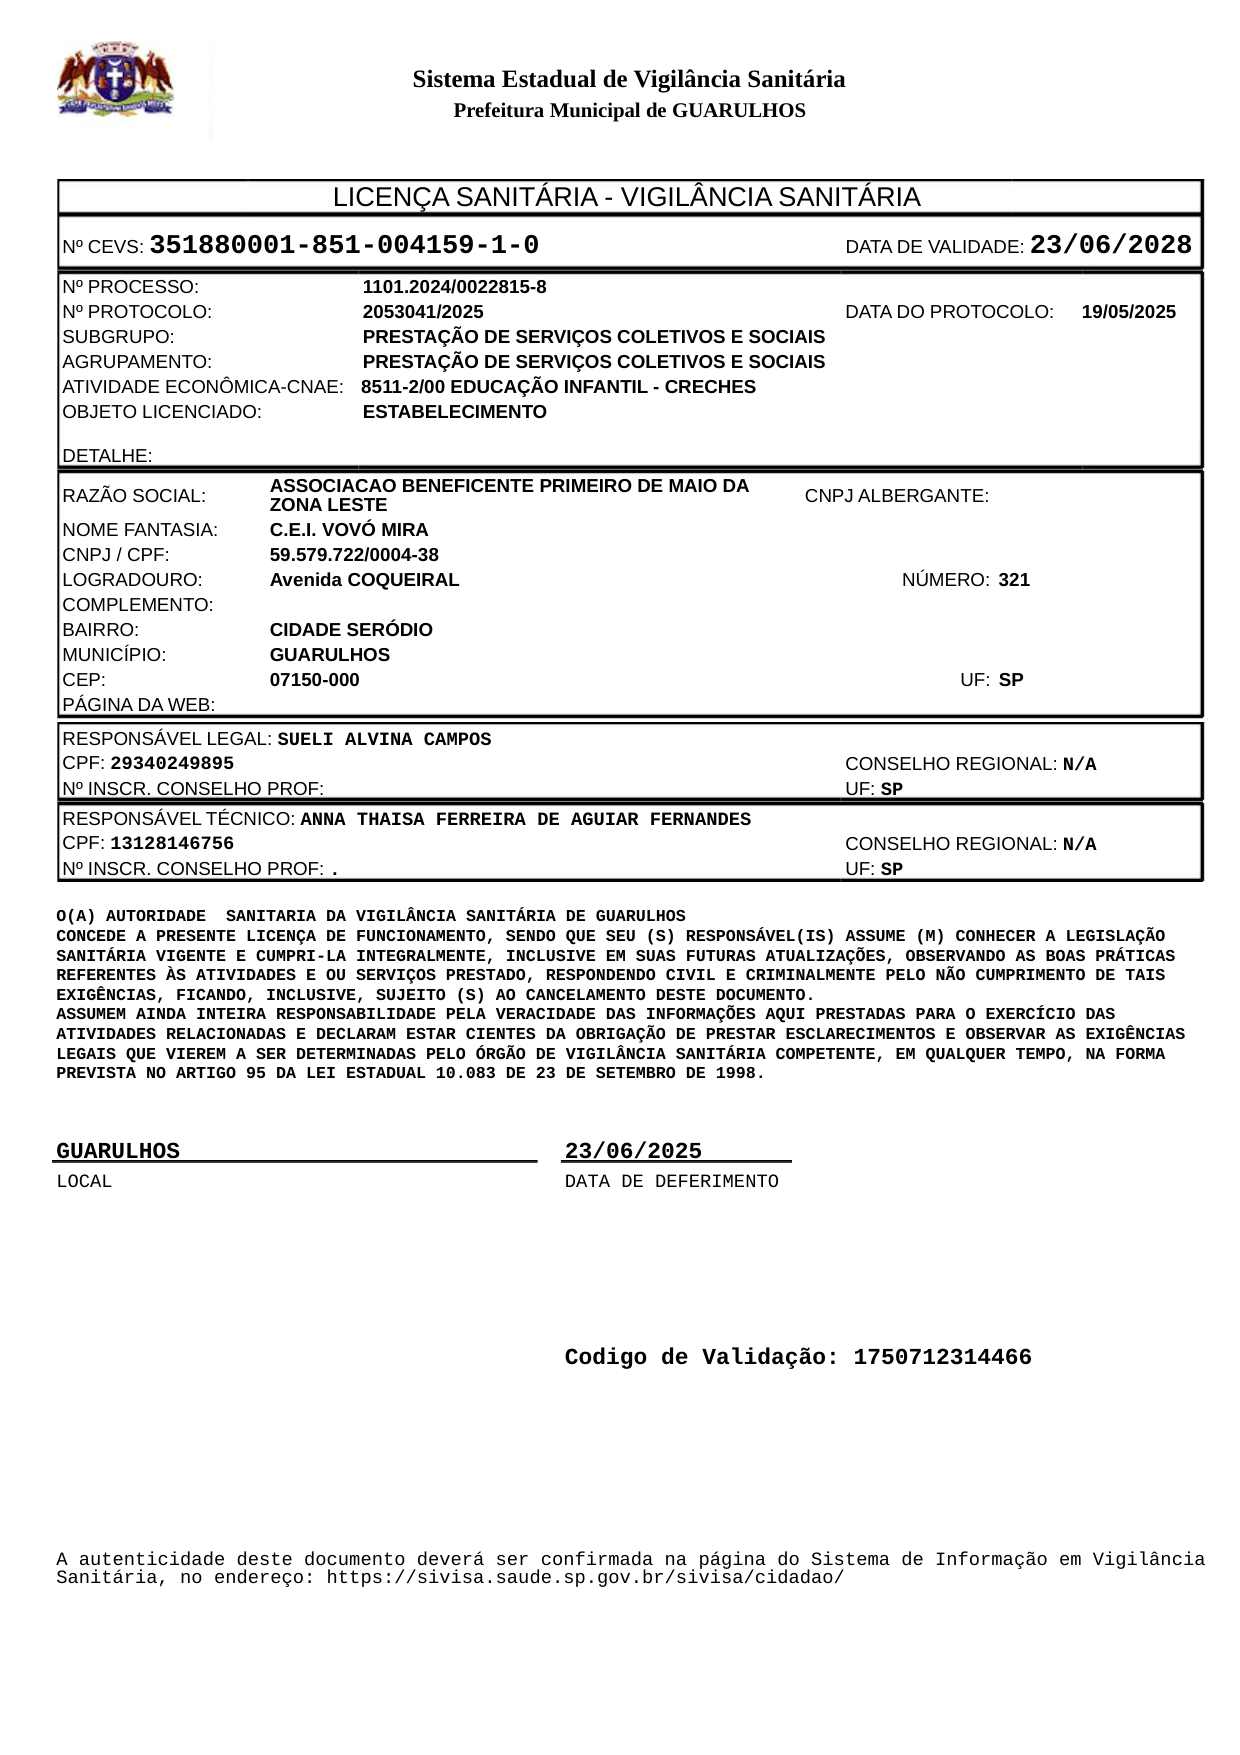

Sistema Estadual de Vigilância Sanitária
Prefeitura Municipal de GUARULHOS
LICENÇA SANITÁRIA - VIGILÂNCIA SANITÁRIA
Nº CEVS: 351880001-851-004159-1-0
DATA DE VALIDADE: 23/06/2028
Nº PROCESSO:
Nº PROTOCOLO:
SUBGRUPO:
1101.2024/0022815-8
2053041/2025
PRESTAÇÃO DE SERVIÇOS COLETIVOS E SOCIAIS
PRESTAÇÃO DE SERVIÇOS COLETIVOS E SOCIAIS
DATA DO PROTOCOLO: 19/05/2025
AGRUPAMENTO:
ATIVIDADE ECONÔMICA-CNAE: 8511-2/00 EDUCAÇÃO INFANTIL - CRECHES
OBJETO LICENCIADO:
ESTABELECIMENTO
DETALHE:
ASSOCIACAO BENEFICENTE PRIMEIRO DE MAIO DA
ZONA LESTE
RAZÃO SOCIAL:
CNPJ ALBERGANTE:
NOME FANTASIA:
CNPJ / CPF:
LOGRADOURO:
COMPLEMENTO:
BAIRRO:
C.E.I. VOVÓ MIRA
59.579.722/0004-38
Avenida COQUEIRAL
NÚMERO: 321
CIDADE SERÓDIO
GUARULHOS
07150-000
MUNICÍPIO:
CEP:
UF: SP
PÁGINA DA WEB:
RESPONSÁVEL LEGAL: SUELI ALVINA CAMPOS
CPF: 29340249895
CONSELHO REGIONAL: N/A
Nº INSCR. CONSELHO PROF:
UF: SP
RESPONSÁVEL TÉCNICO: ANNA THAISA FERREIRA DE AGUIAR FERNANDES
CPF: 13128146756
CONSELHO REGIONAL: N/A
Nº INSCR. CONSELHO PROF: .
UF: SP
O(A) AUTORIDADE SANITARIA DA VIGILÂNCIA SANITÁRIA DE GUARULHOS
CONCEDE A PRESENTE LICENÇA DE FUNCIONAMENTO, SENDO QUE SEU (S) RESPONSÁVEL(IS) ASSUME (M) CONHECER A LEGISLAÇÃO
SANITÁRIA VIGENTE E CUMPRI-LA INTEGRALMENTE, INCLUSIVE EM SUAS FUTURAS ATUALIZAÇÕES, OBSERVANDO AS BOAS PRÁTICAS
REFERENTES ÀS ATIVIDADES E OU SERVIÇOS PRESTADO, RESPONDENDO CIVIL E CRIMINALMENTE PELO NÃO CUMPRIMENTO DE TAIS
EXIGÊNCIAS, FICANDO, INCLUSIVE, SUJEITO (S) AO CANCELAMENTO DESTE DOCUMENTO.
ASSUMEM AINDA INTEIRA RESPONSABILIDADE PELA VERACIDADE DAS INFORMAÇÕES AQUI PRESTADAS PARA O EXERCÍCIO DAS
ATIVIDADES RELACIONADAS E DECLARAM ESTAR CIENTES DA OBRIGAÇÃO DE PRESTAR ESCLARECIMENTOS E OBSERVAR AS EXIGÊNCIAS
LEGAIS QUE VIEREM A SER DETERMINADAS PELO ÓRGÃO DE VIGILÂNCIA SANITÁRIA COMPETENTE, EM QUALQUER TEMPO, NA FORMA
PREVISTA NO ARTIGO 95 DA LEI ESTADUAL 10.083 DE 23 DE SETEMBRO DE 1998.
GUARULHOS
23/06/2025
LOCAL
DATA DE DEFERIMENTO
Codigo de Validação: 1750712314466
A autenticidade deste documento deverá ser confirmada na página do Sistema de Informação em Vigilância
Sanitária, no endereço: https://sivisa.saude.sp.gov.br/sivisa/cidadao/